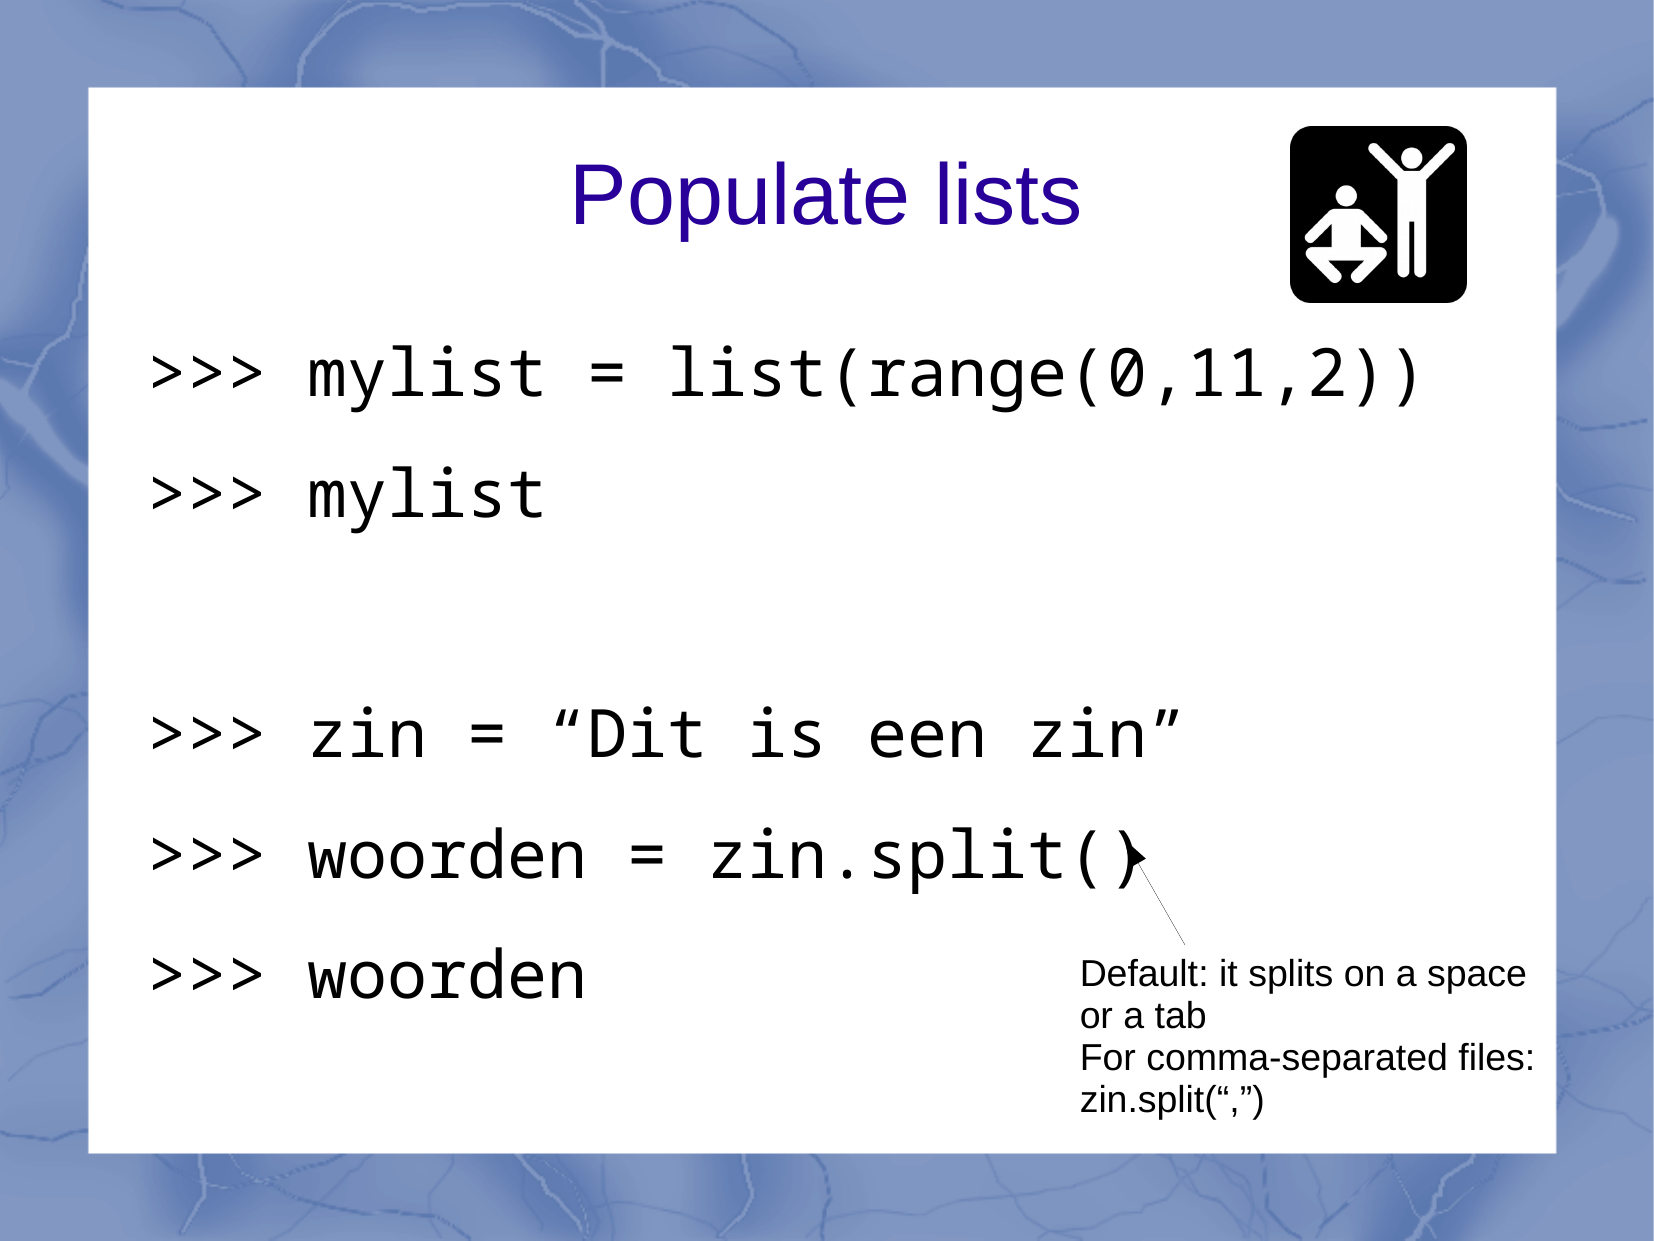

# Populate lists
>>> mylist = list(range(0,11,2))
>>> mylist
>>> zin = “Dit is een zin”
>>> woorden = zin.split()
>>> woorden
Default: it splits on a space
or a tab
For comma-separated files:
zin.split(“,”)